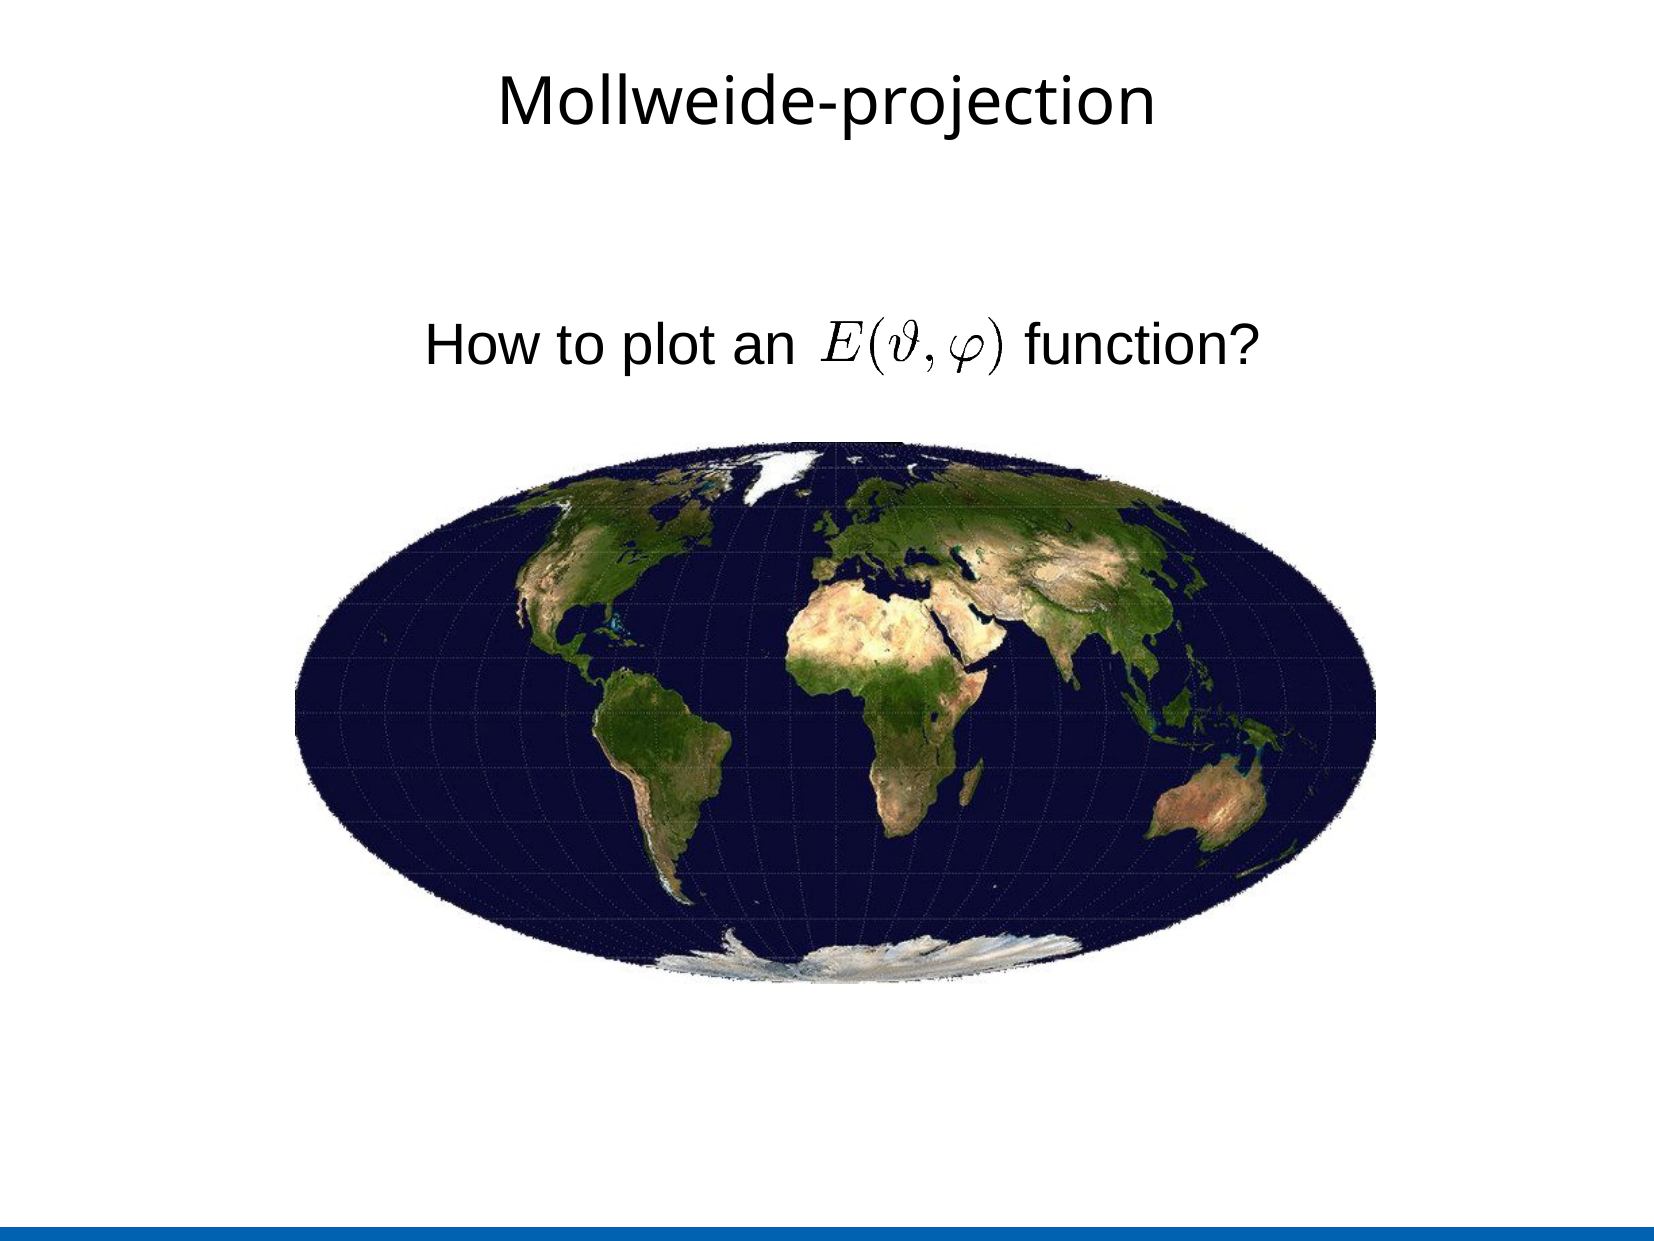

# Mollweide-projection
How to plot an function?